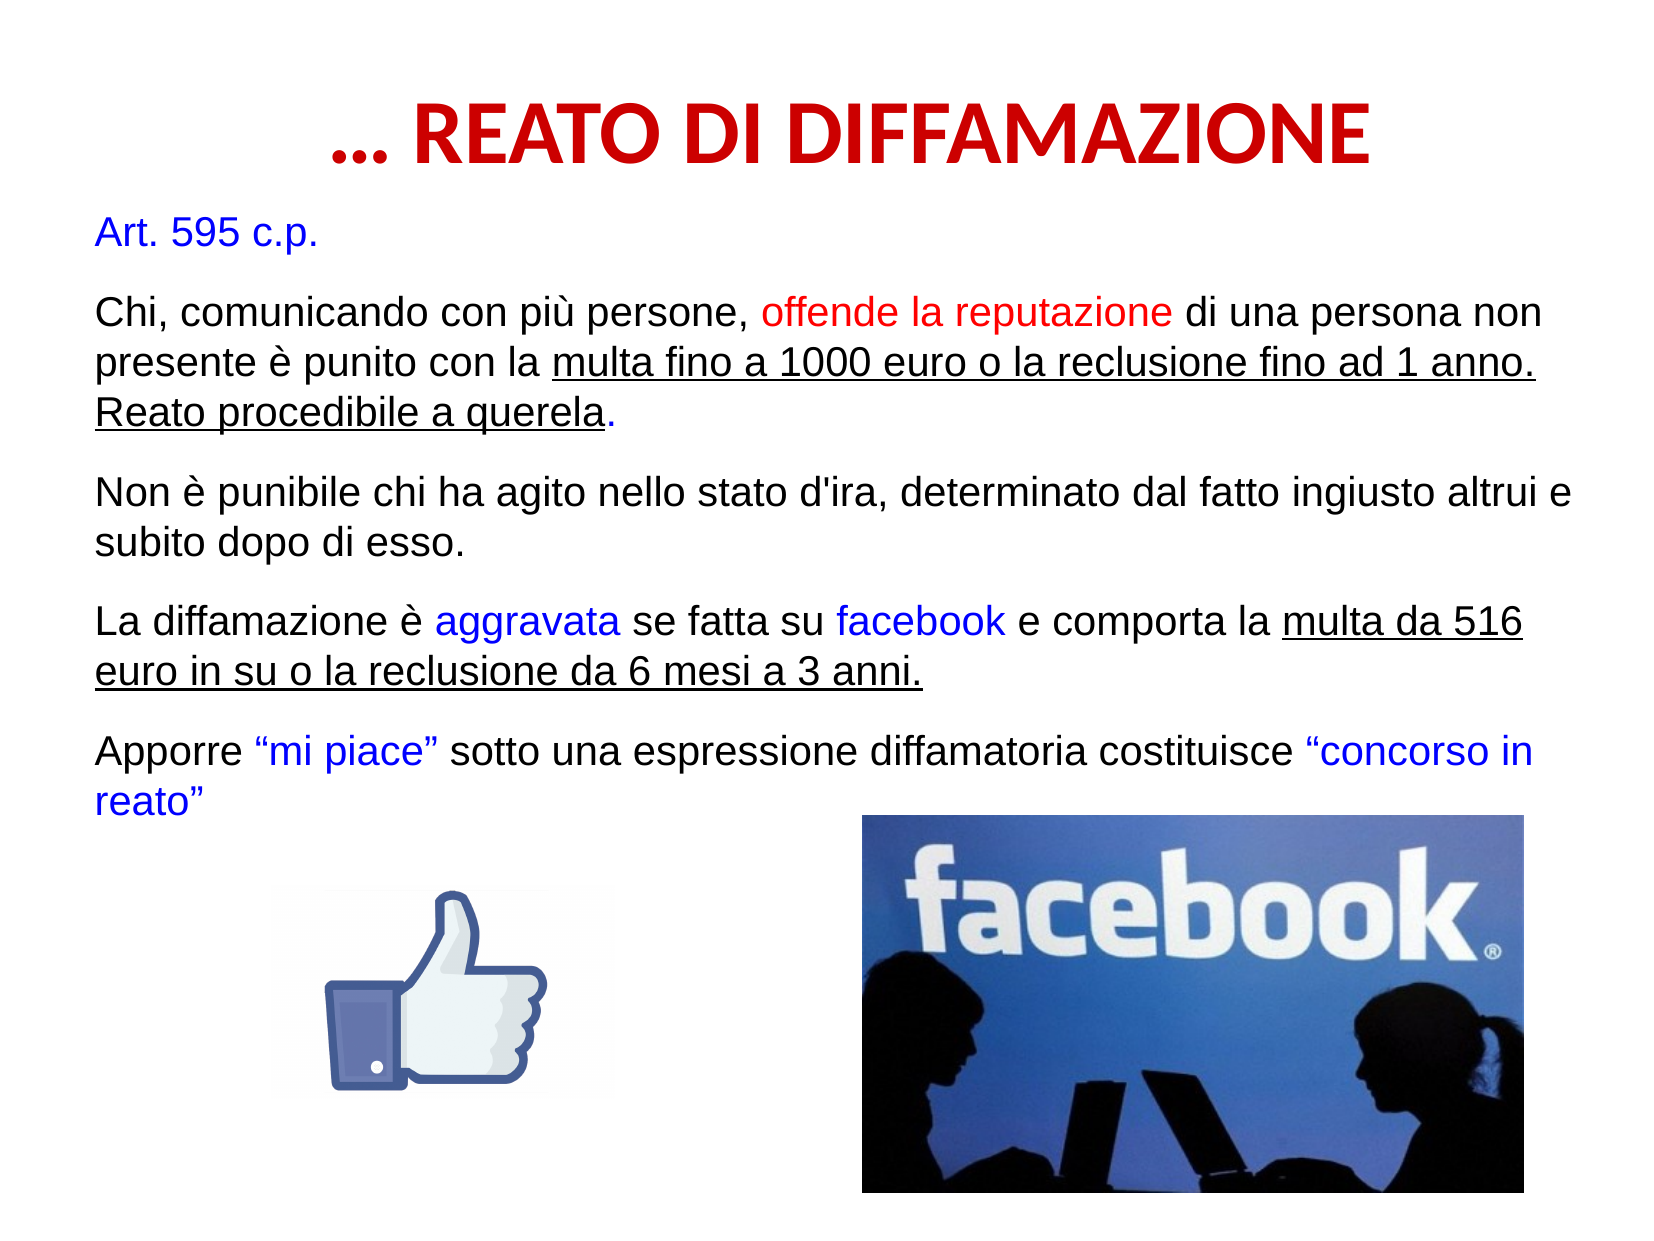

# … REATO DI DIFFAMAZIONE
Art. 595 c.p.
Chi, comunicando con più persone, offende la reputazione di una persona non presente è punito con la multa fino a 1000 euro o la reclusione fino ad 1 anno. Reato procedibile a querela.
Non è punibile chi ha agito nello stato d'ira, determinato dal fatto ingiusto altrui e subito dopo di esso.
La diffamazione è aggravata se fatta su facebook e comporta la multa da 516 euro in su o la reclusione da 6 mesi a 3 anni.
Apporre “mi piace” sotto una espressione diffamatoria costituisce “concorso in reato”